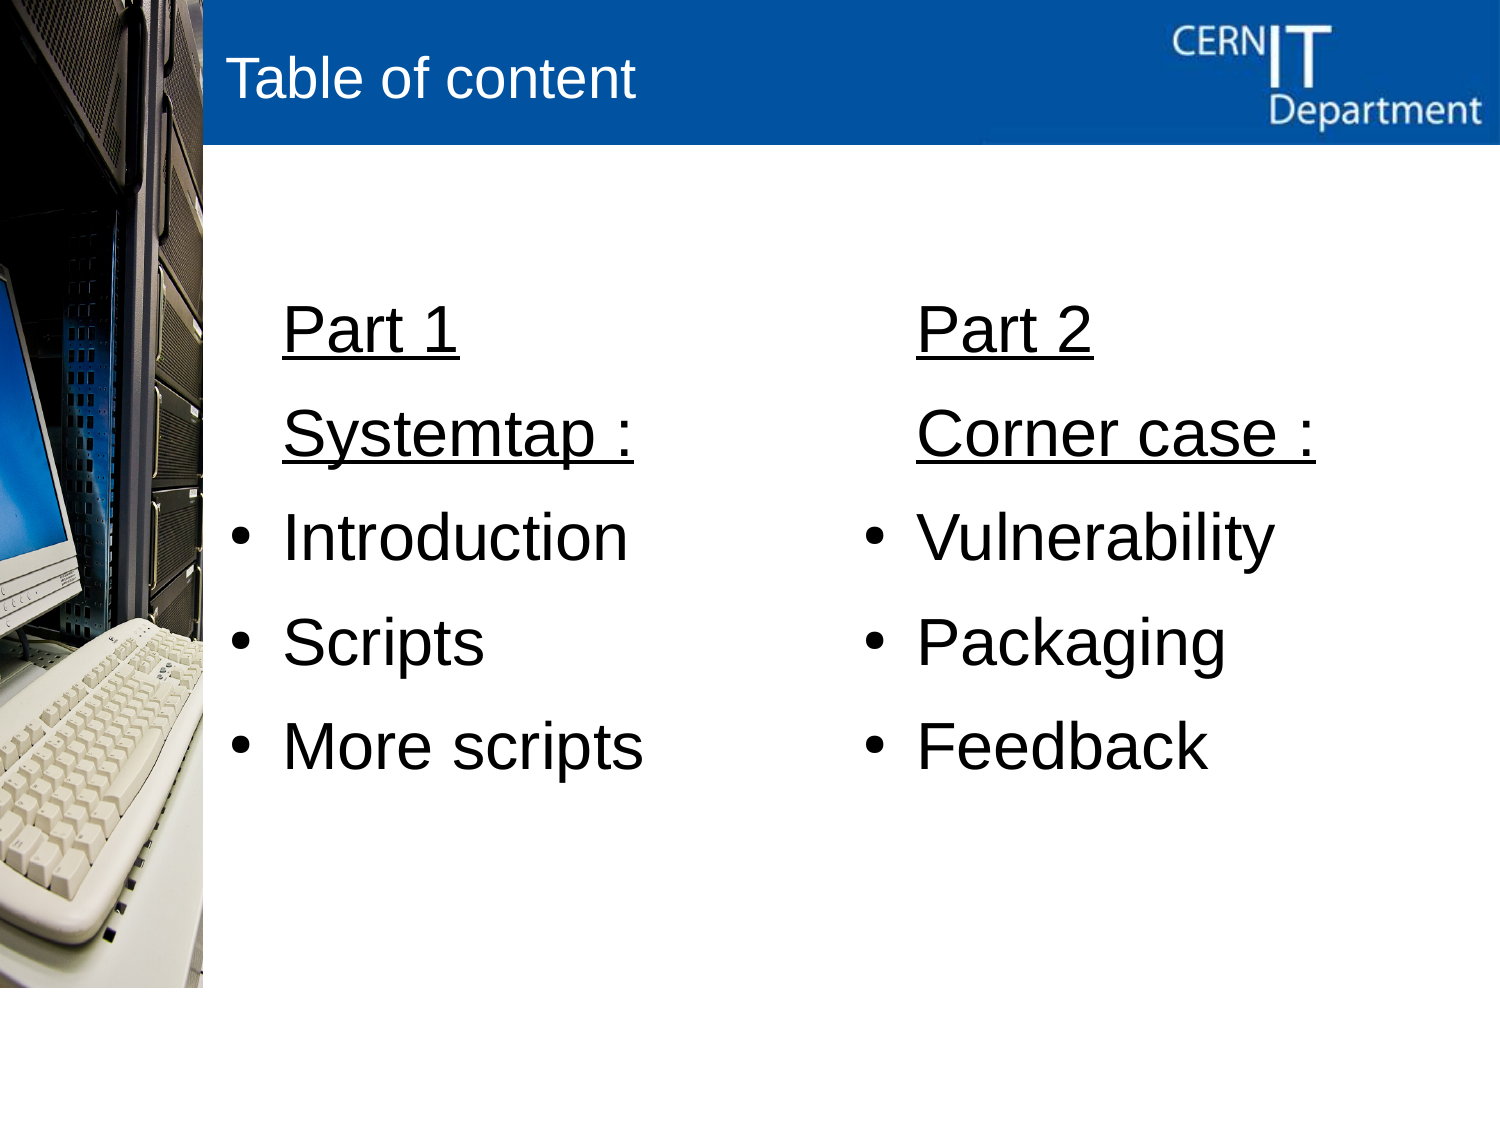

# Table of content
Part 1
Systemtap :
Introduction
Scripts
More scripts
Part 2
Corner case :
Vulnerability
Packaging
Feedback